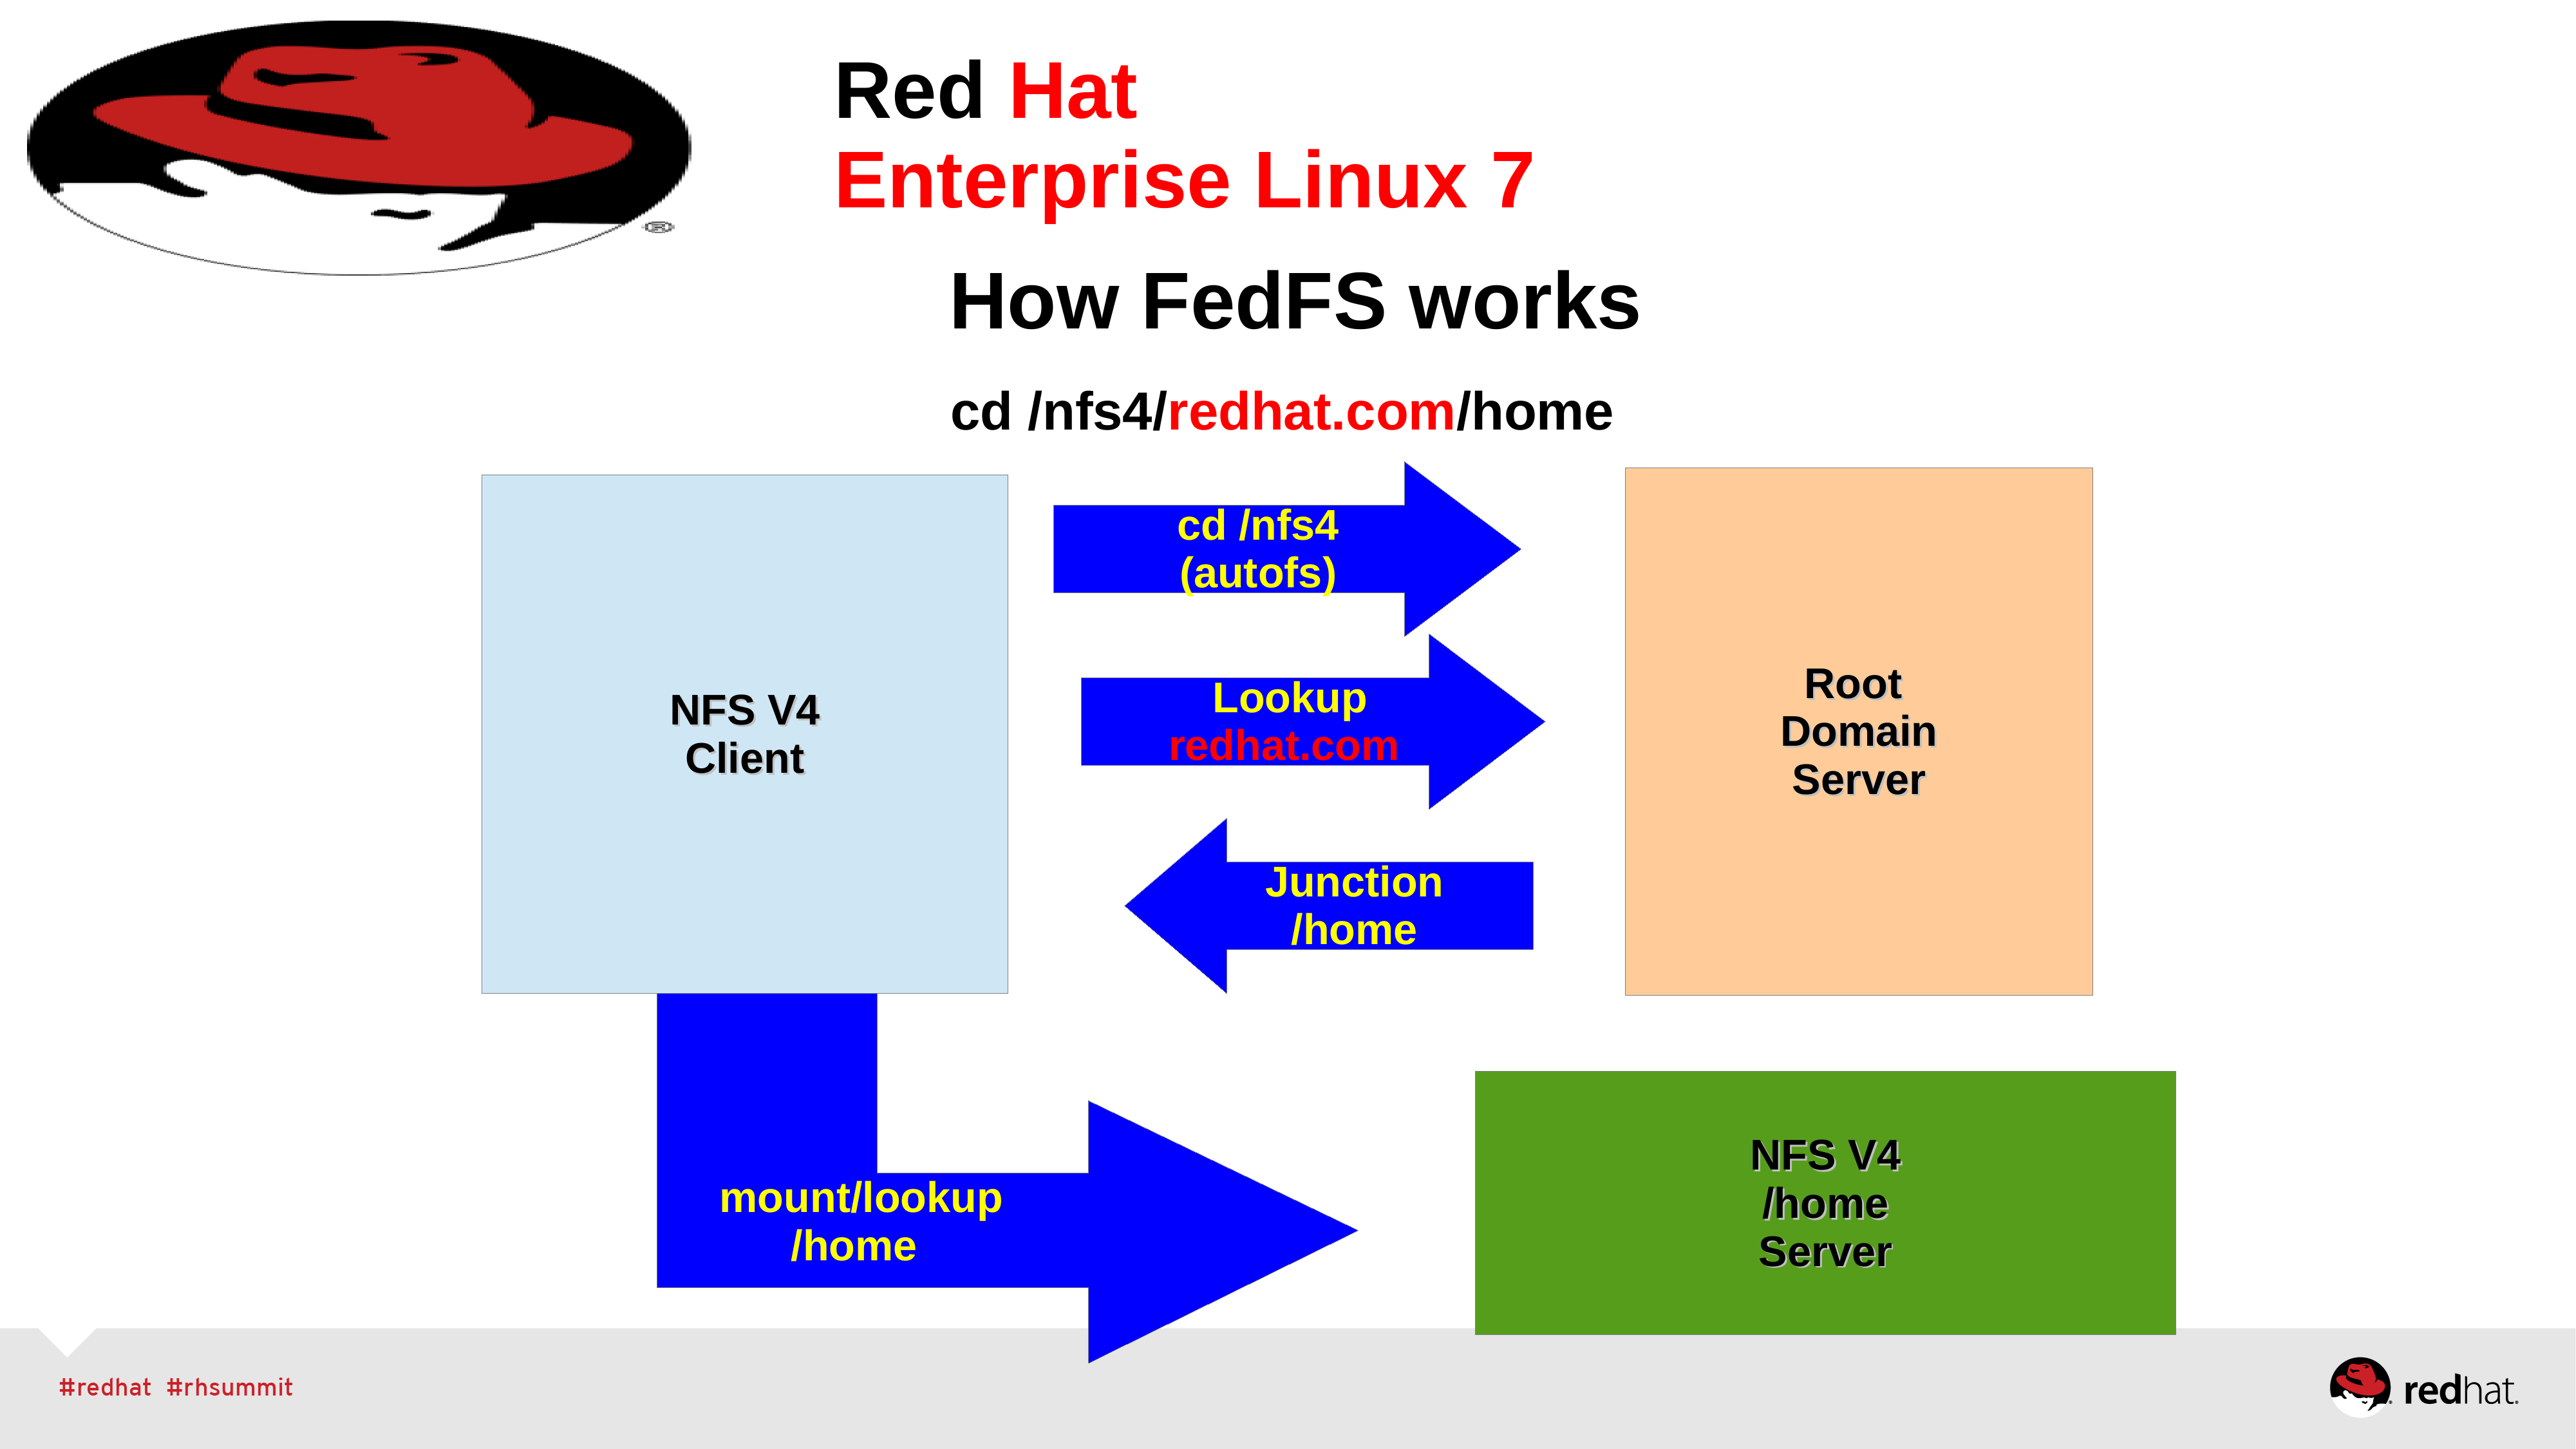

Red Hat
Enterprise Linux 7
How FedFS works
cd /nfs4/redhat.com/home
cd /nfs4
(autofs)
Root
Domain
Server
NFS V4
Client
 Lookup
redhat.com
Junction
/home
mount/lookup
 /home
NFS V4
/home
Server